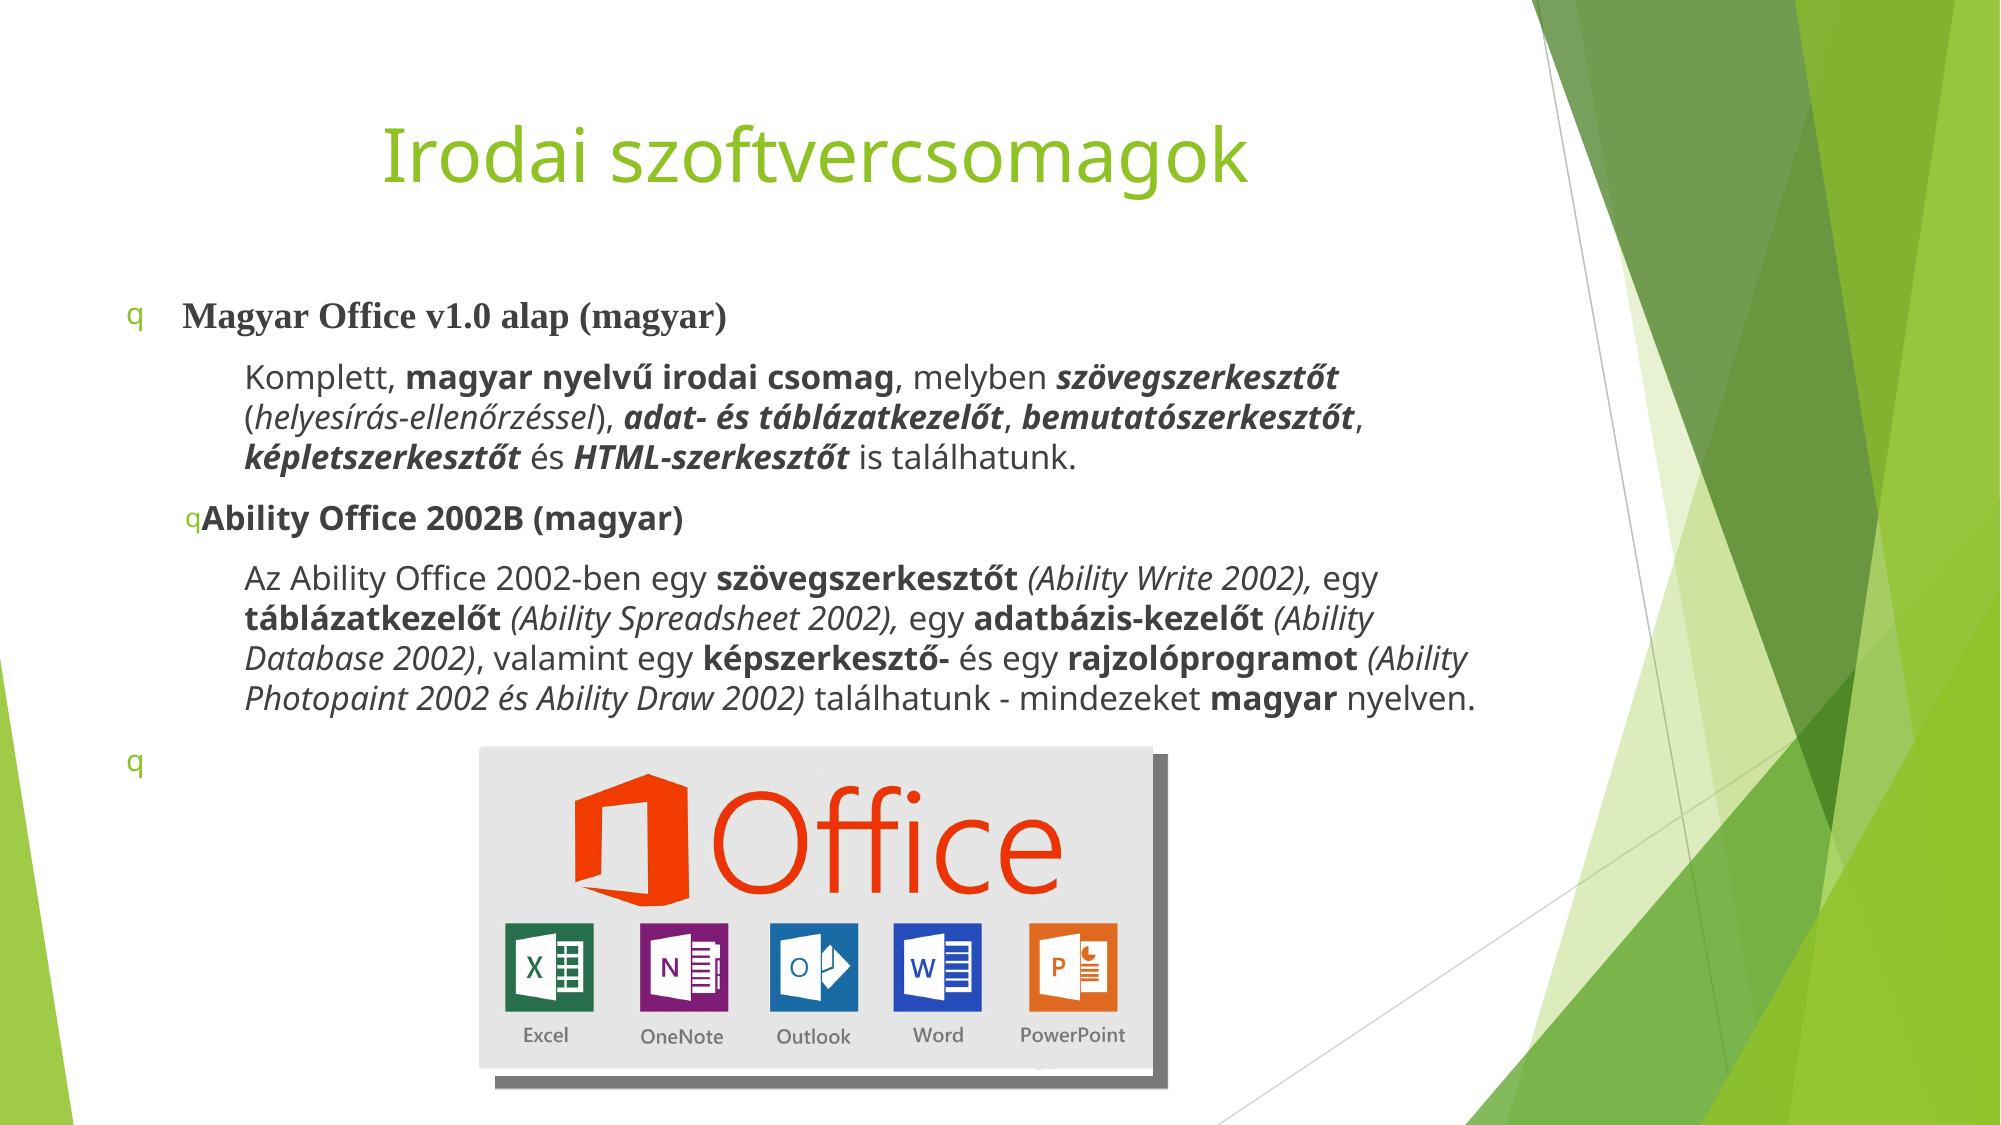

# Irodai szoftvercsomagok
Magyar Office v1.0 alap (magyar)
Komplett, magyar nyelvű irodai csomag, melyben szövegszerkesztőt (helyesírás-ellenőrzéssel), adat- és táblázatkezelőt, bemutatószerkesztőt, képletszerkesztőt és HTML-szerkesztőt is találhatunk.
Ability Office 2002B (magyar)
Az Ability Office 2002-ben egy szövegszerkesztőt (Ability Write 2002), egy táblázatkezelőt (Ability Spreadsheet 2002), egy adatbázis-kezelőt (Ability Database 2002), valamint egy képszerkesztő- és egy rajzolóprogramot (Ability Photopaint 2002 és Ability Draw 2002) találhatunk - mindezeket magyar nyelven.